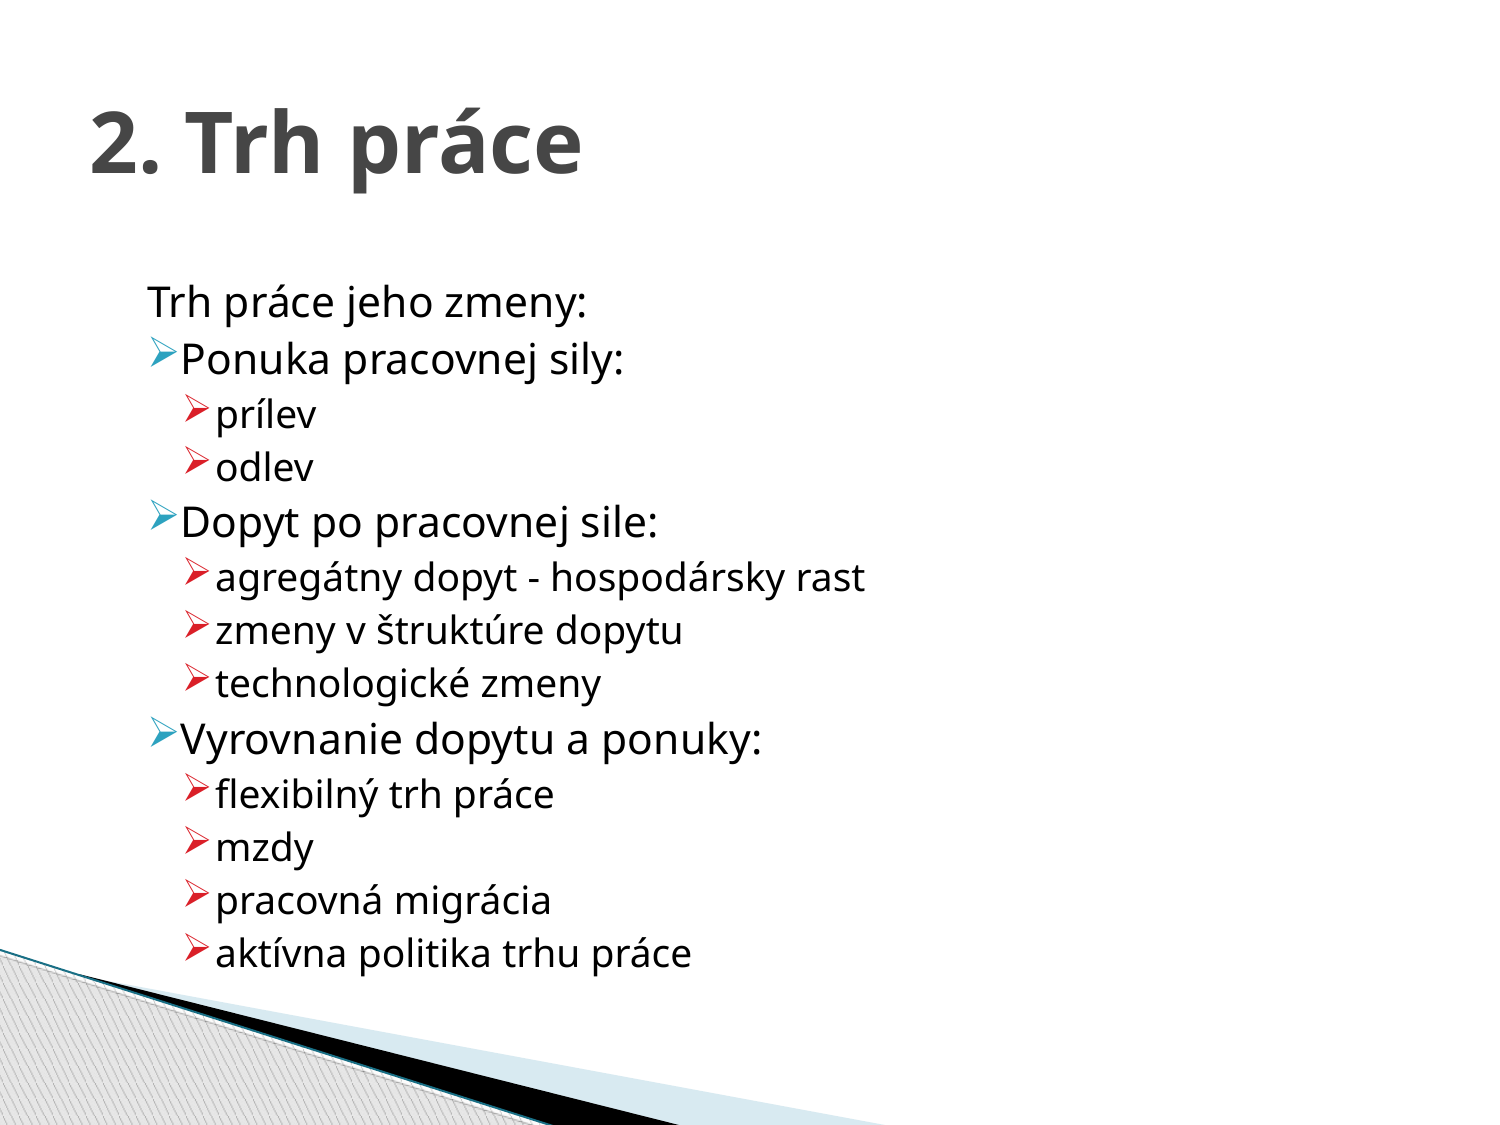

2. Trh práce
# Trh práce jeho zmeny:
Ponuka pracovnej sily:
prílev
odlev
Dopyt po pracovnej sile:
agregátny dopyt - hospodársky rast
zmeny v štruktúre dopytu
technologické zmeny
Vyrovnanie dopytu a ponuky:
flexibilný trh práce
mzdy
pracovná migrácia
aktívna politika trhu práce